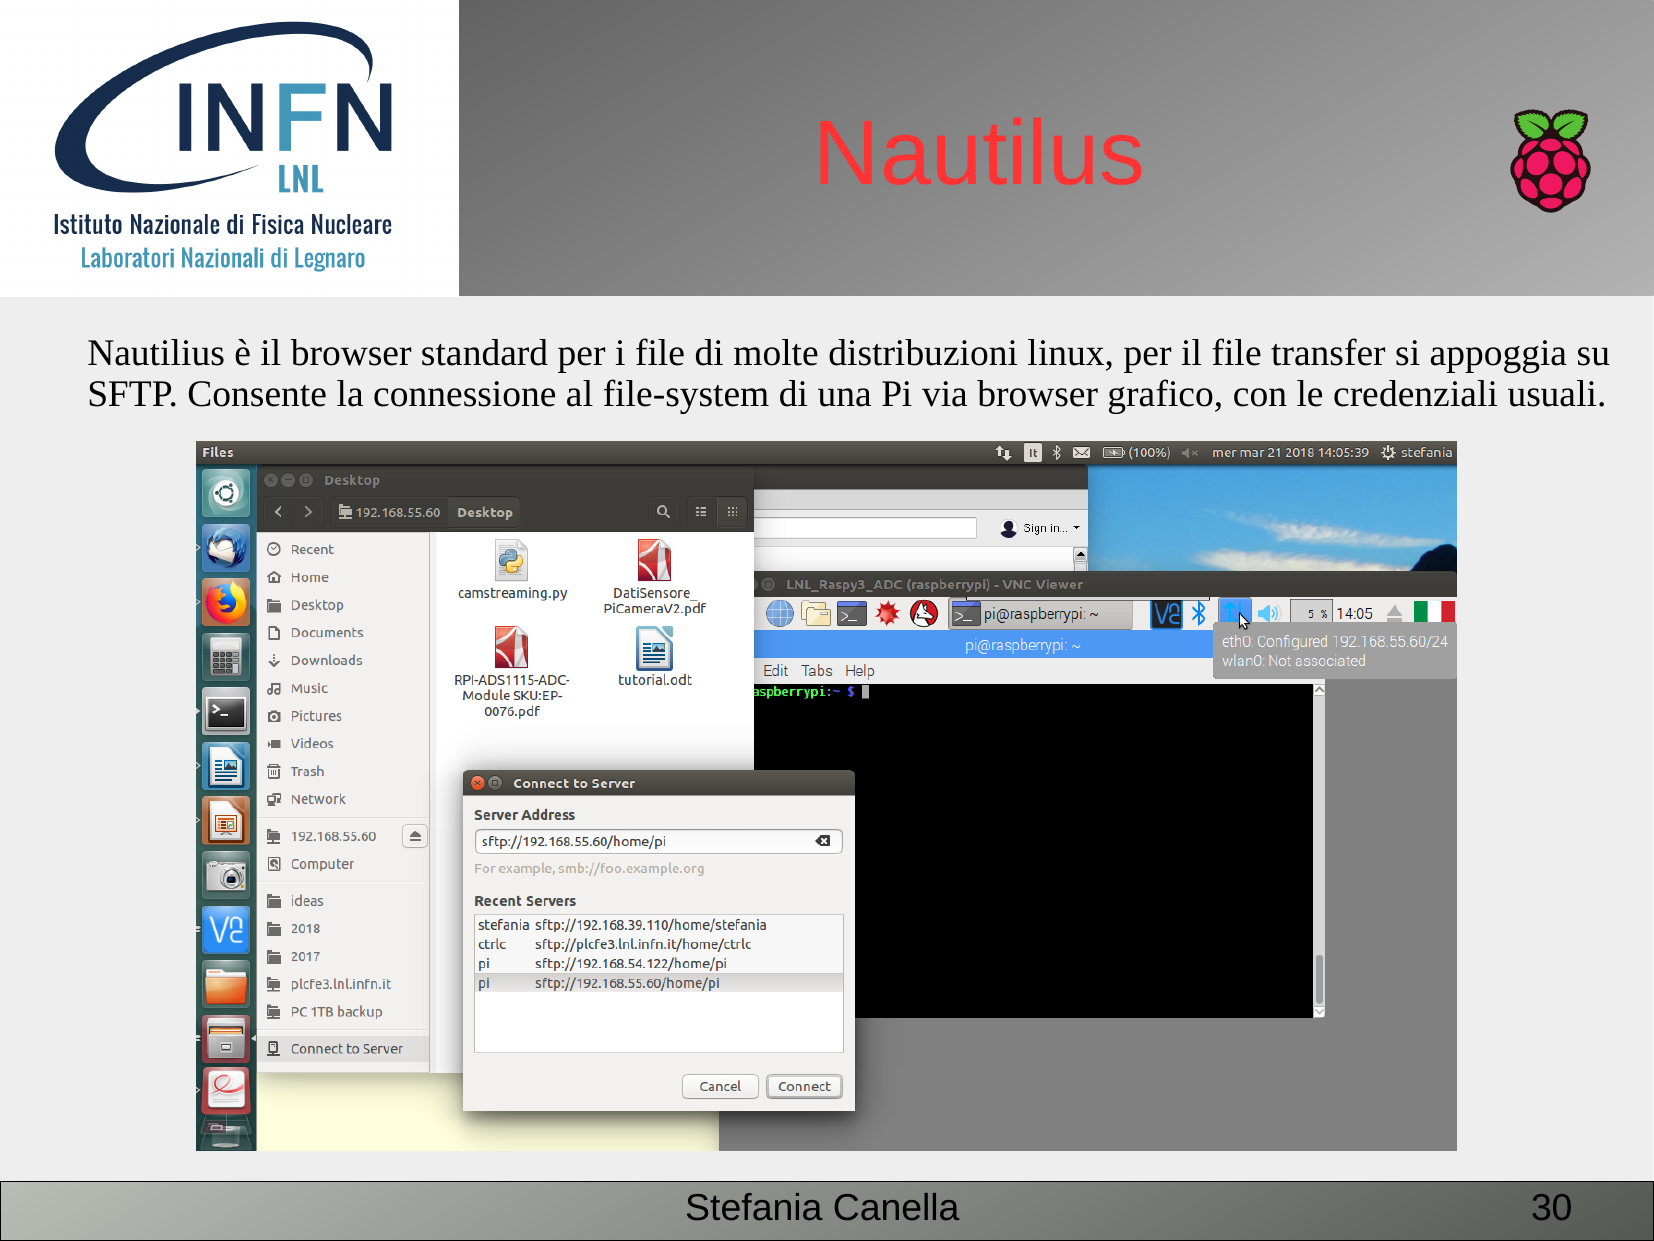

# Nautilus
Nautilius è il browser standard per i file di molte distribuzioni linux, per il file transfer si appoggia su SFTP. Consente la connessione al file-system di una Pi via browser grafico, con le credenziali usuali.
Stefania Canella